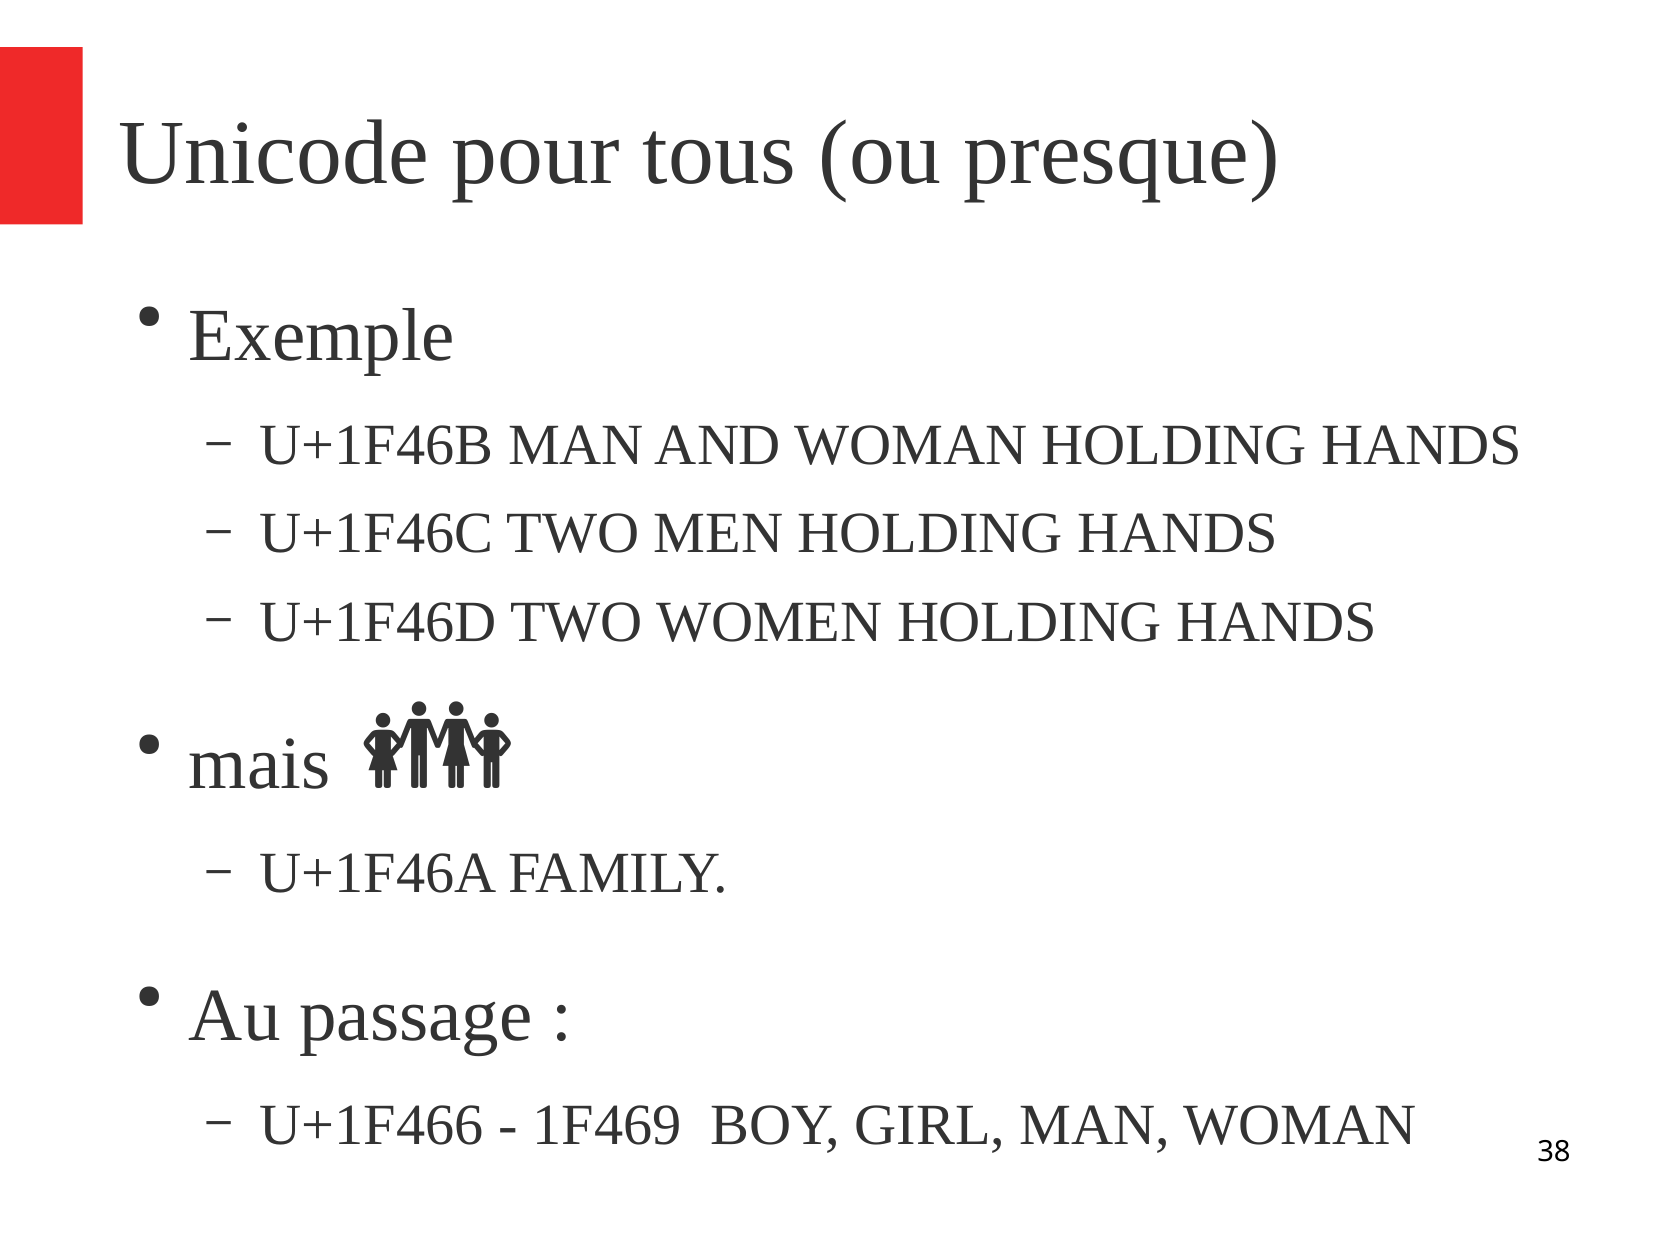

# Unicode pour tous (ou presque)
Exemple 👫 👬 👭
U+1F46B MAN AND WOMAN HOLDING HANDS
U+1F46C TWO MEN HOLDING HANDS
U+1F46D TWO WOMEN HOLDING HANDS
mais 👪
U+1F46A FAMILY.
Au passage : 👦 👧 👨 👩
U+1F466 - 1F469 BOY, GIRL, MAN, WOMAN
38